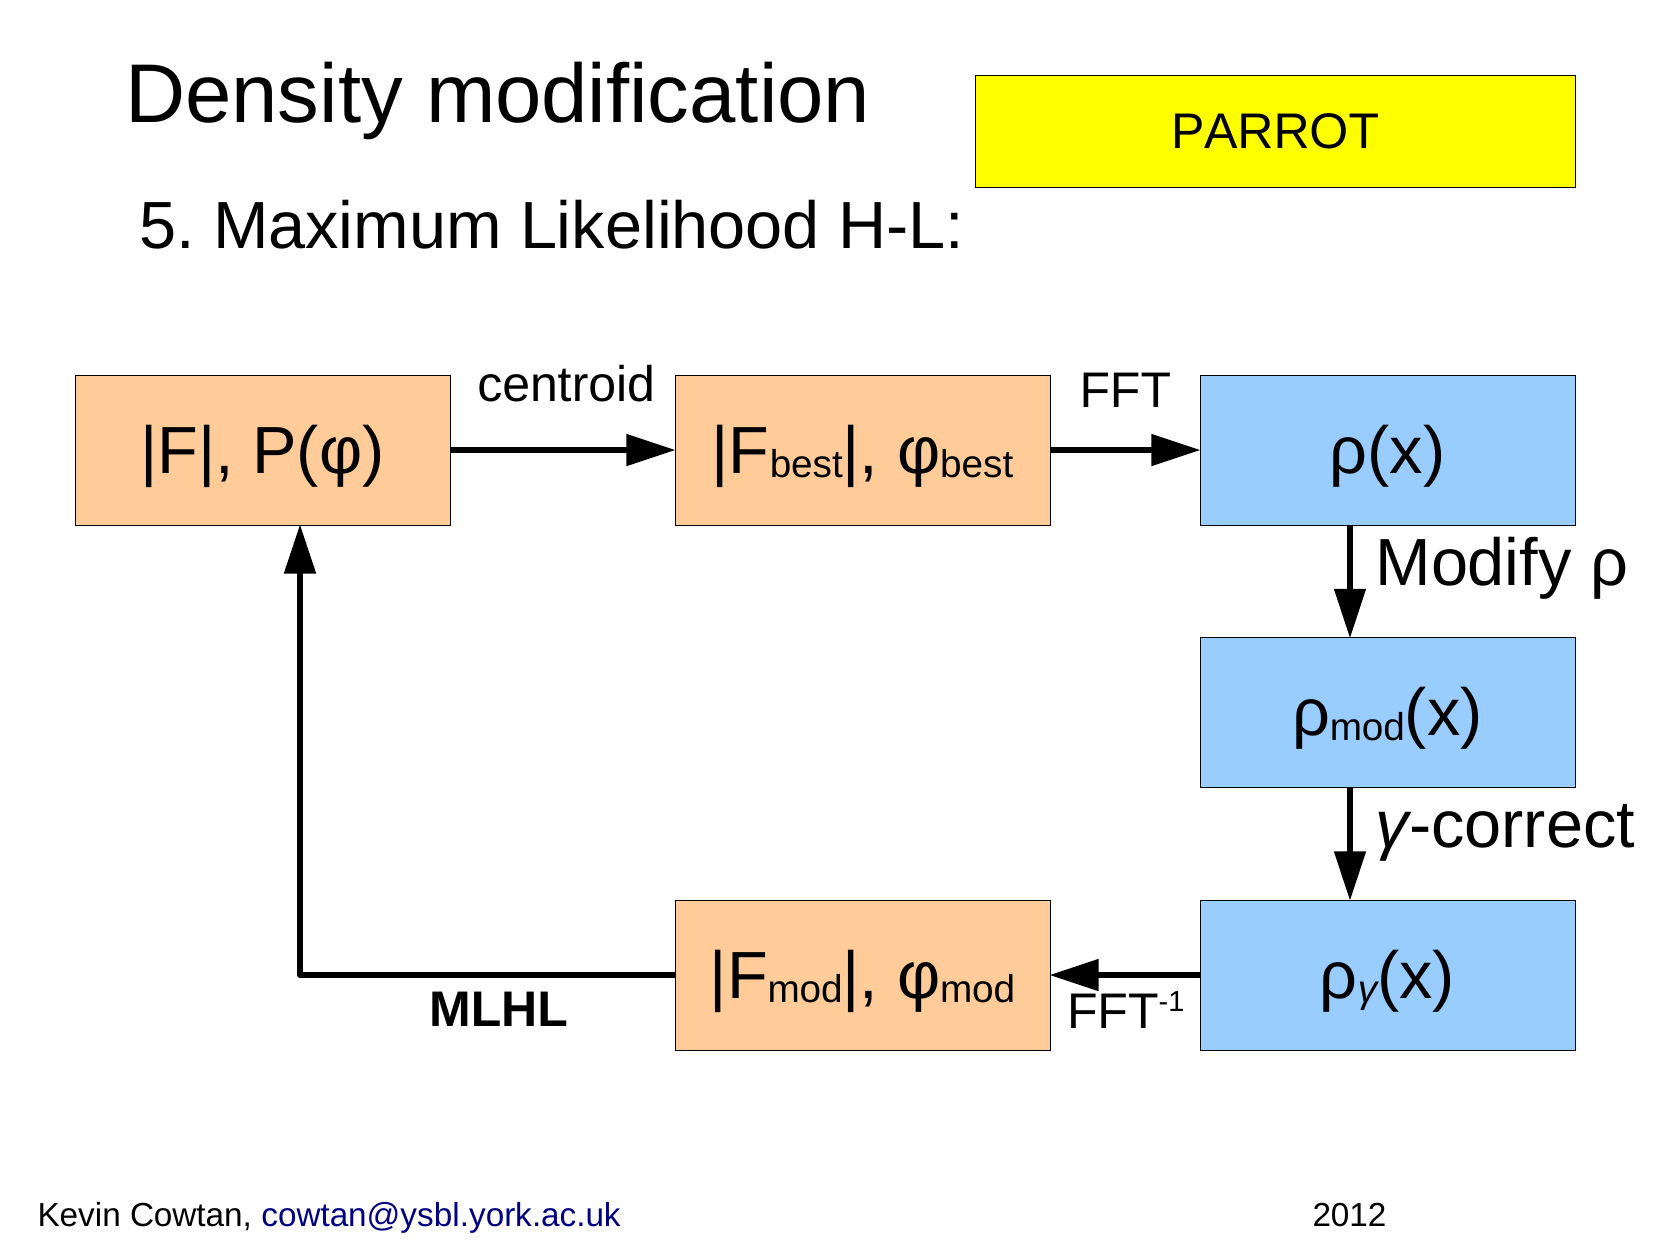

# Density modification
PARROT
5. Maximum Likelihood H-L:
centroid
FFT
|F|, P(φ)
|Fbest|, φbest
ρ(x)
Modify ρ
ρmod(x)
γ-correct
|Fmod|, φmod
ργ(x)
MLHL
FFT-1